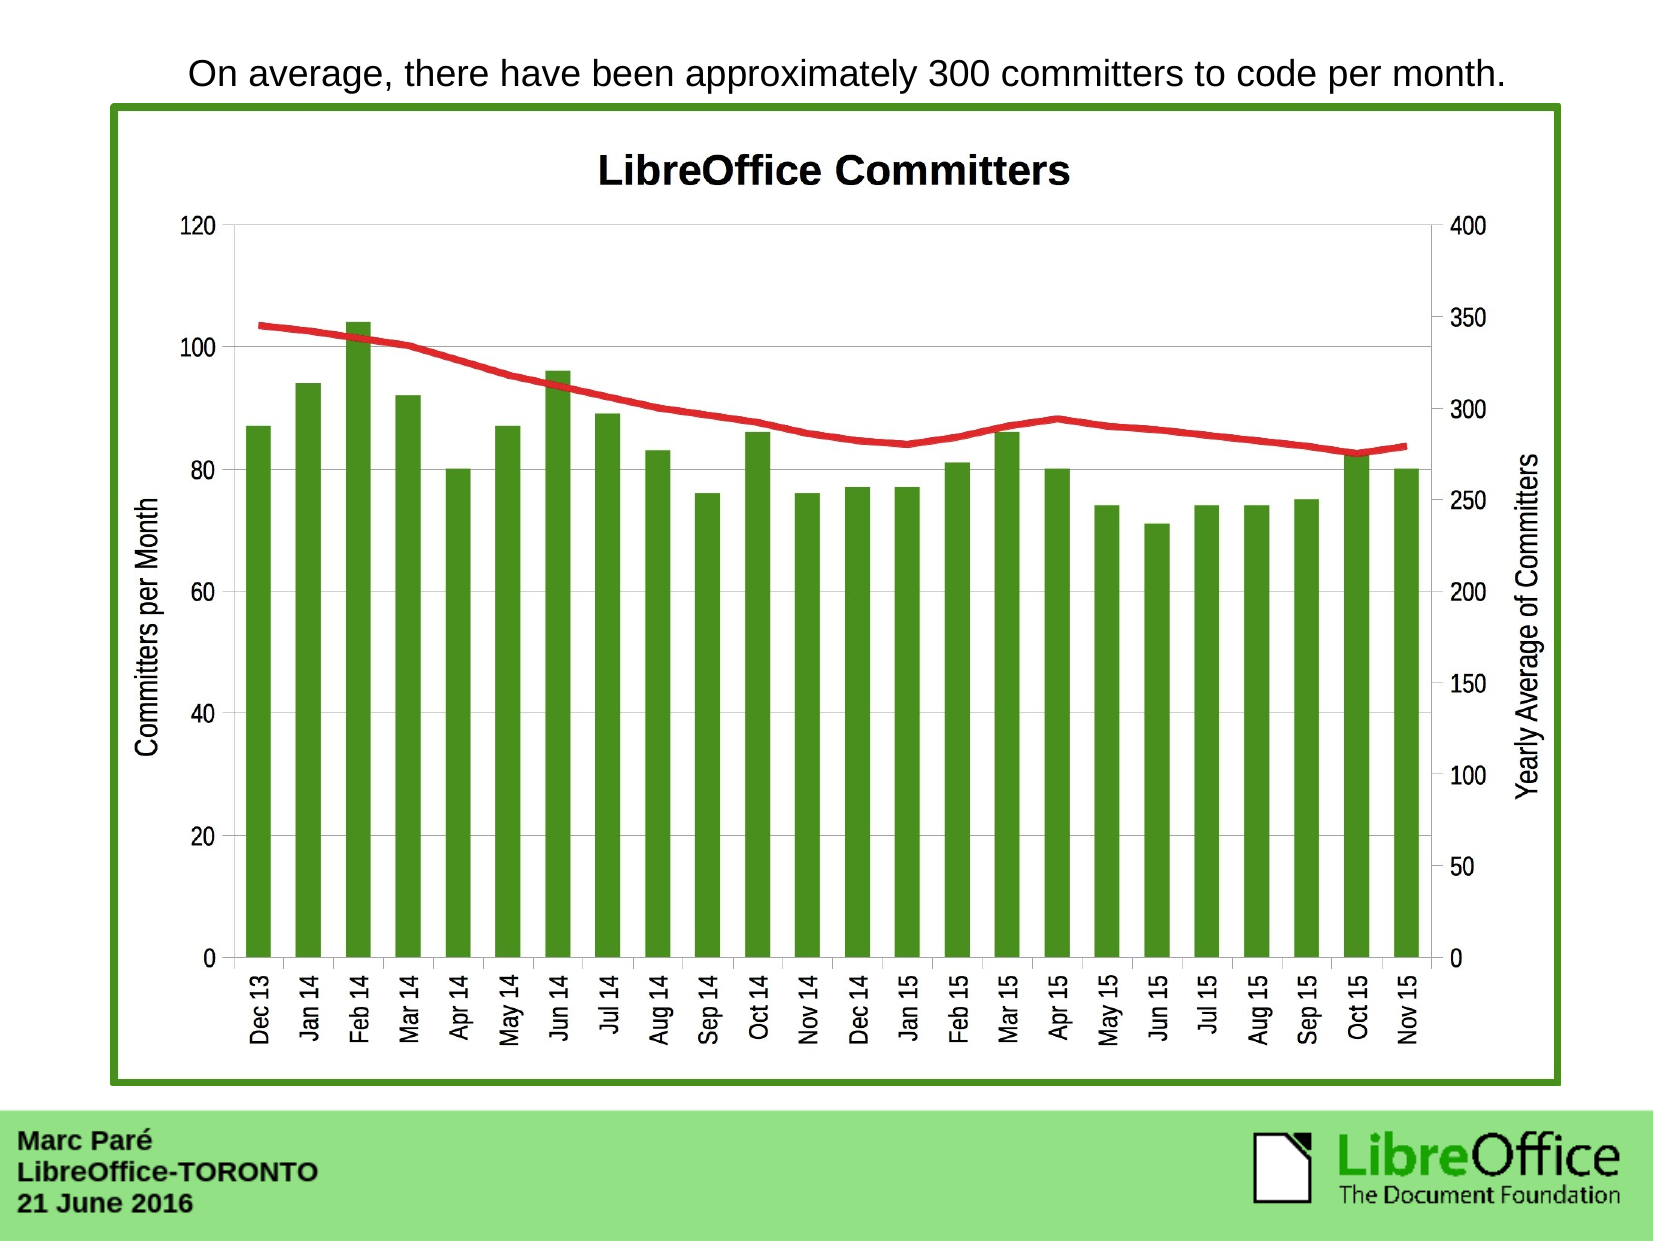

On average, there have been approximately 300 committers to code per month.